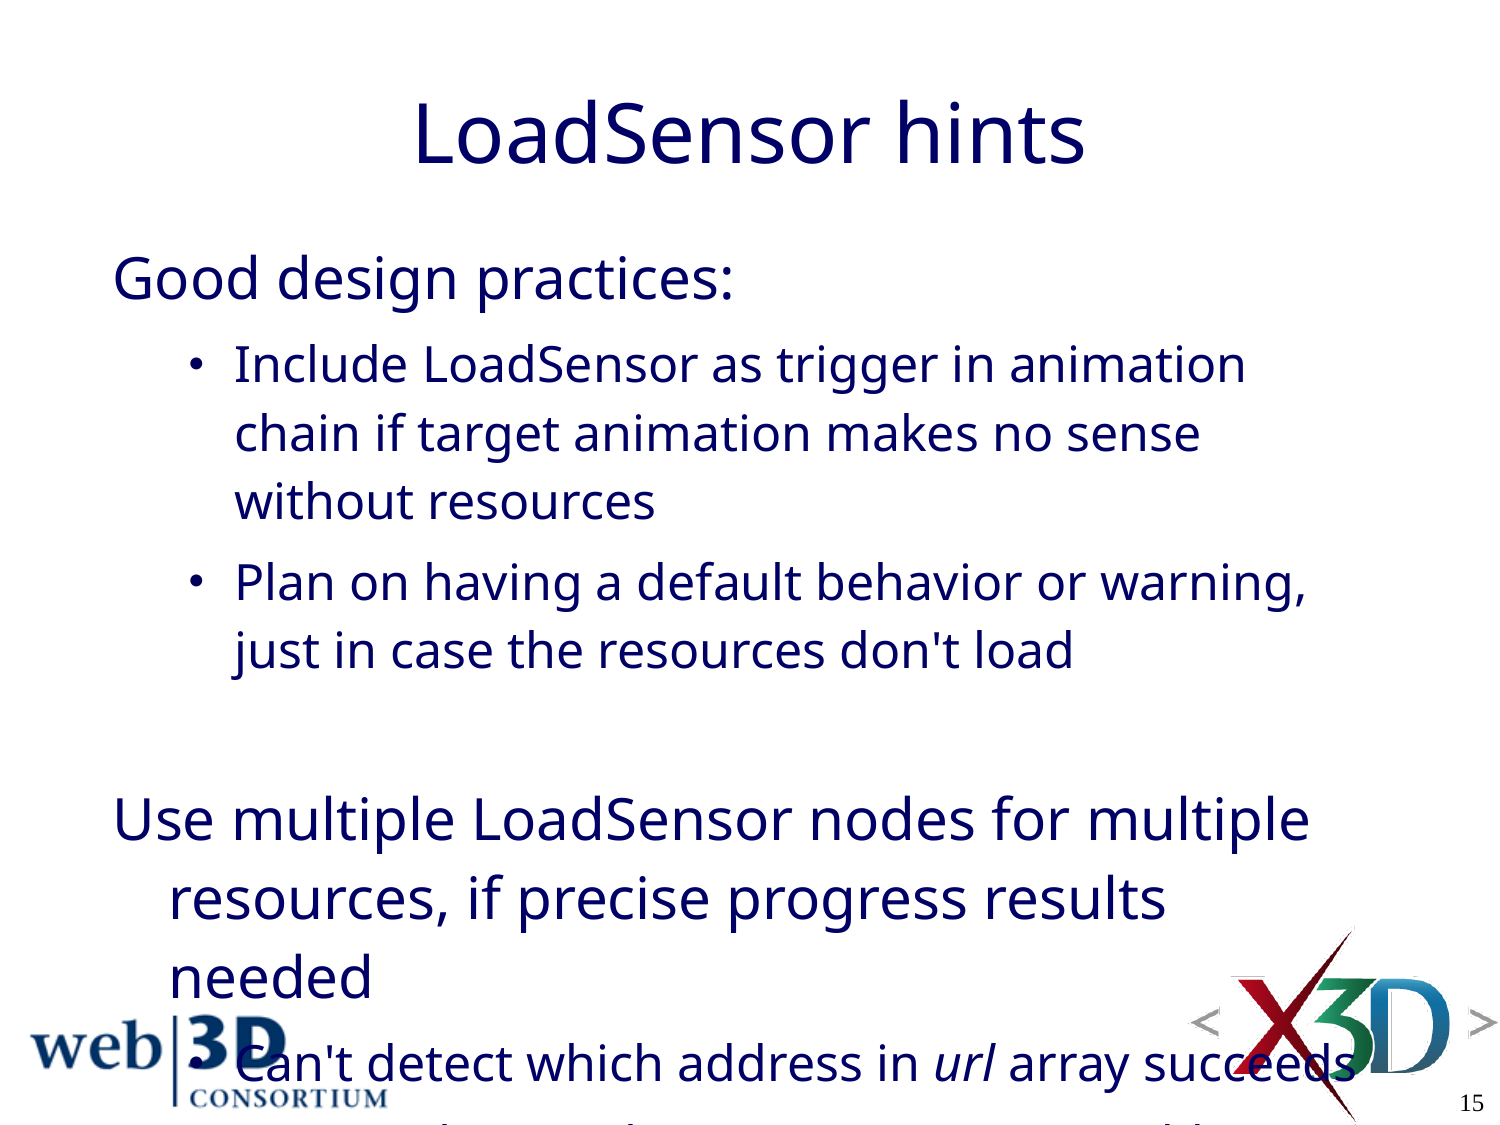

# LoadSensor hints
Good design practices:
Include LoadSensor as trigger in animation chain if target animation makes no sense without resources
Plan on having a default behavior or warning, just in case the resources don't load
Use multiple LoadSensor nodes for multiple resources, if precise progress results needed
Can't detect which address in url array succeeds
Can combine with Script to sequence addresses